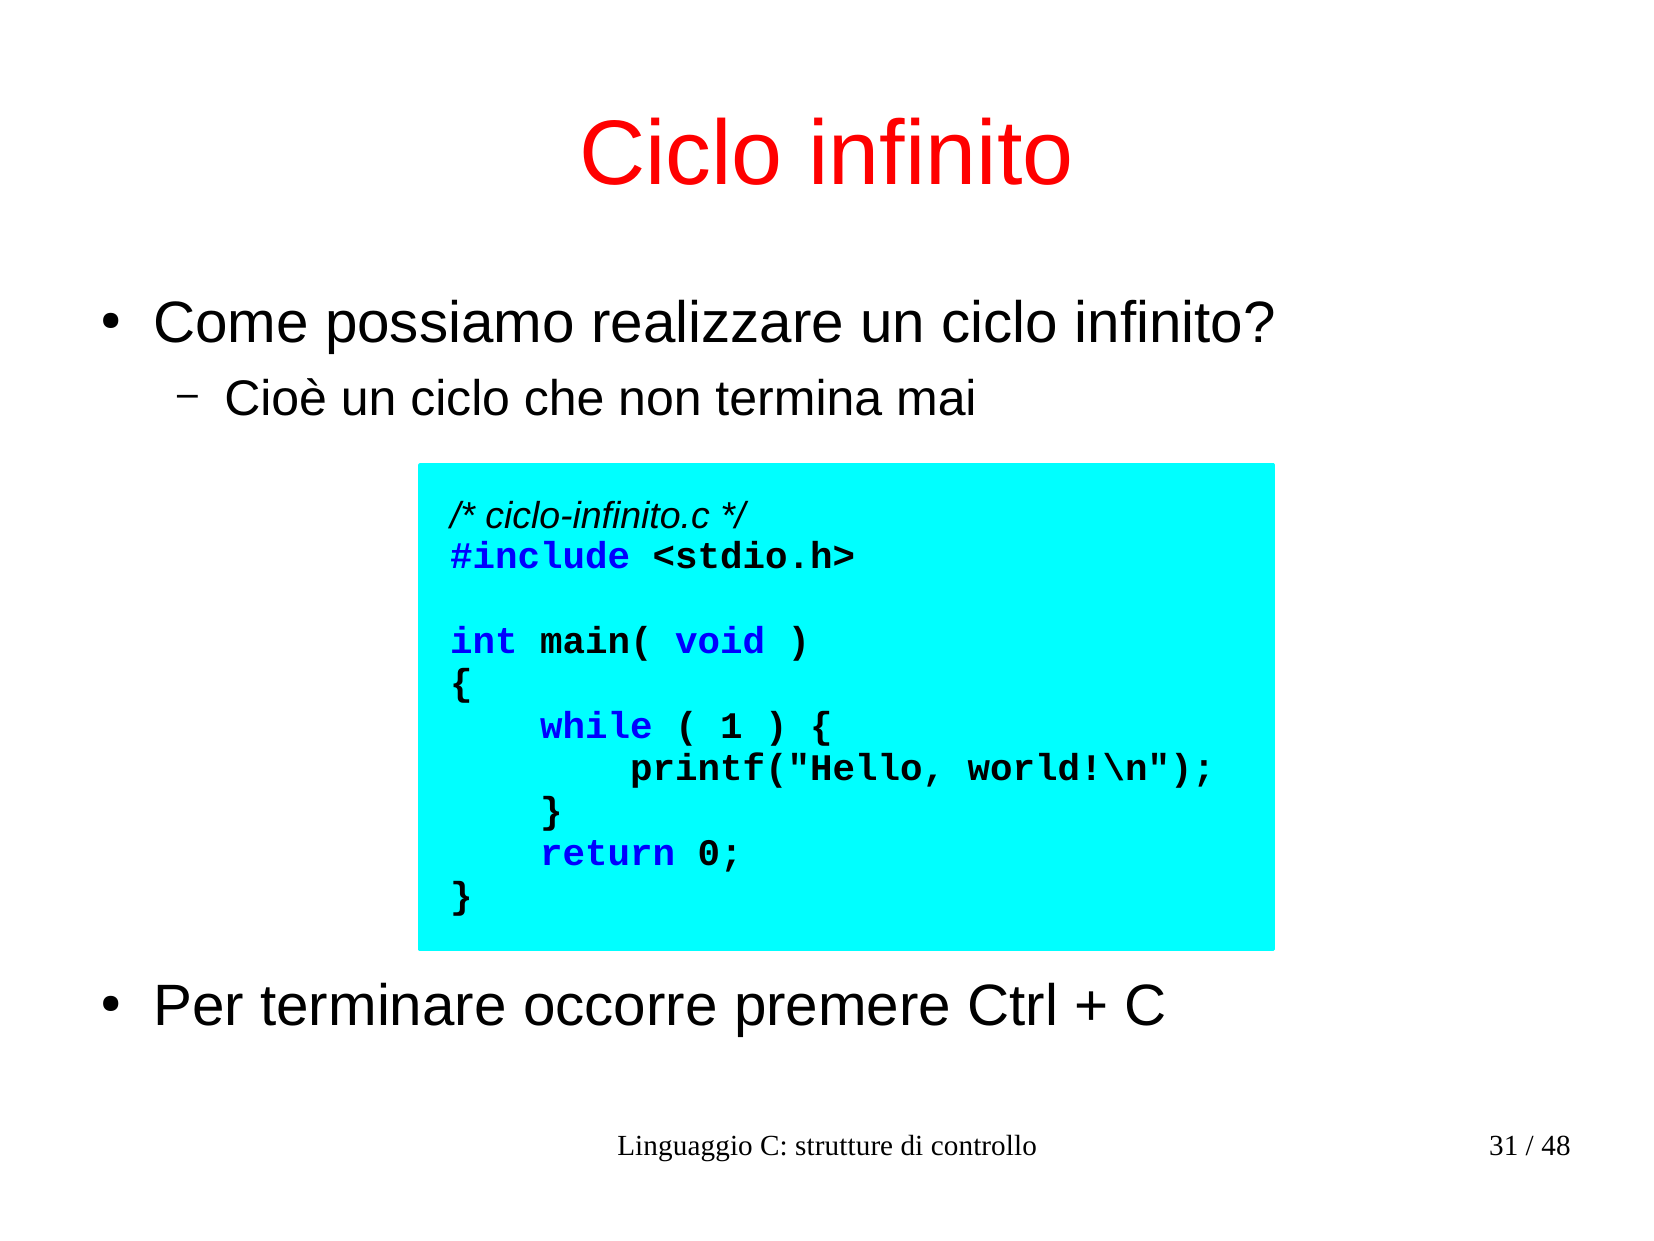

# Ciclo infinito
Come possiamo realizzare un ciclo infinito?
Cioè un ciclo che non termina mai
Per terminare occorre premere Ctrl + C
/* ciclo-infinito.c */
#include <stdio.h>
int main( void )
{
 while ( 1 ) {
 printf("Hello, world!\n");
 }
 return 0;
}
Linguaggio C: strutture di controllo
31